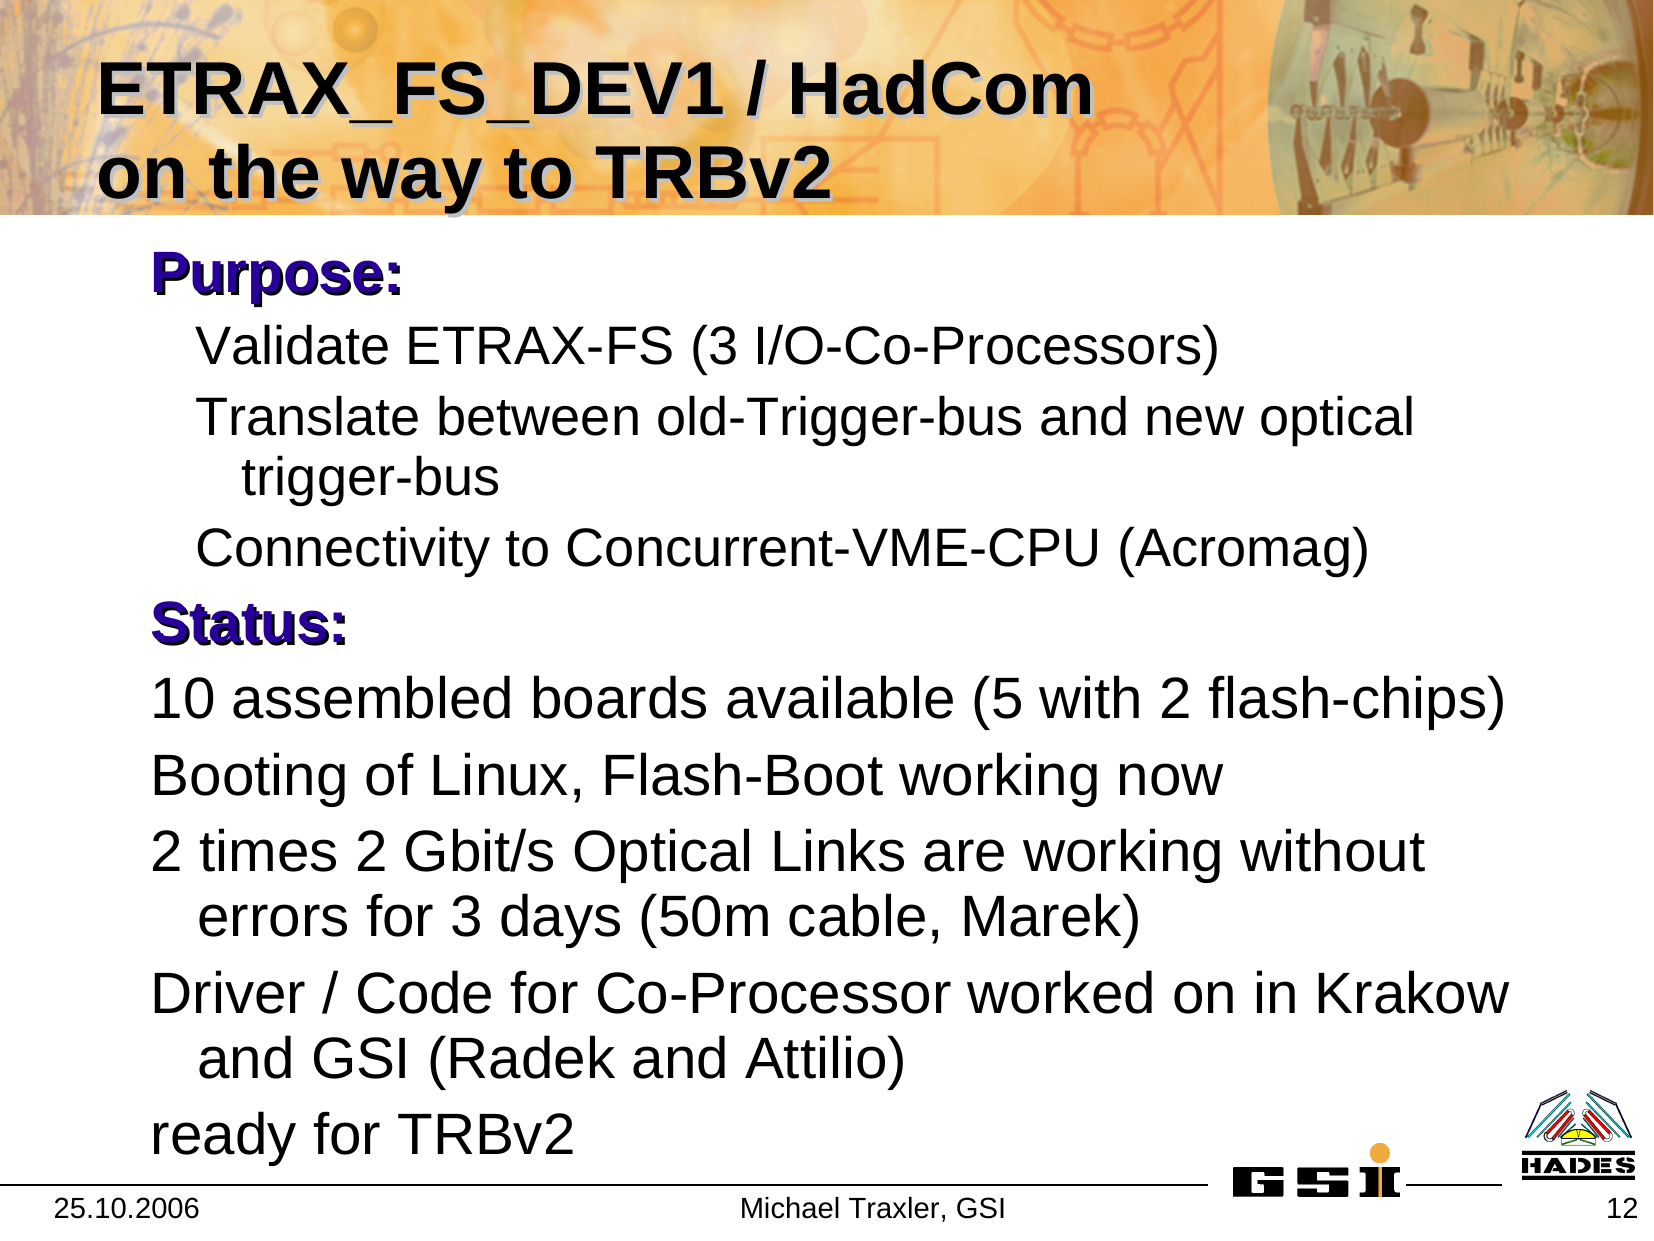

# ETRAX_FS_DEV1 / HadCom on the way to TRBv2
Purpose:
Validate ETRAX-FS (3 I/O-Co-Processors)
Translate between old-Trigger-bus and new optical trigger-bus
Connectivity to Concurrent-VME-CPU (Acromag)
Status:
10 assembled boards available (5 with 2 flash-chips)
Booting of Linux, Flash-Boot working now
2 times 2 Gbit/s Optical Links are working without errors for 3 days (50m cable, Marek)
Driver / Code for Co-Processor worked on in Krakow and GSI (Radek and Attilio)
ready for TRBv2
25.10.2006
Michael Traxler, GSI
12